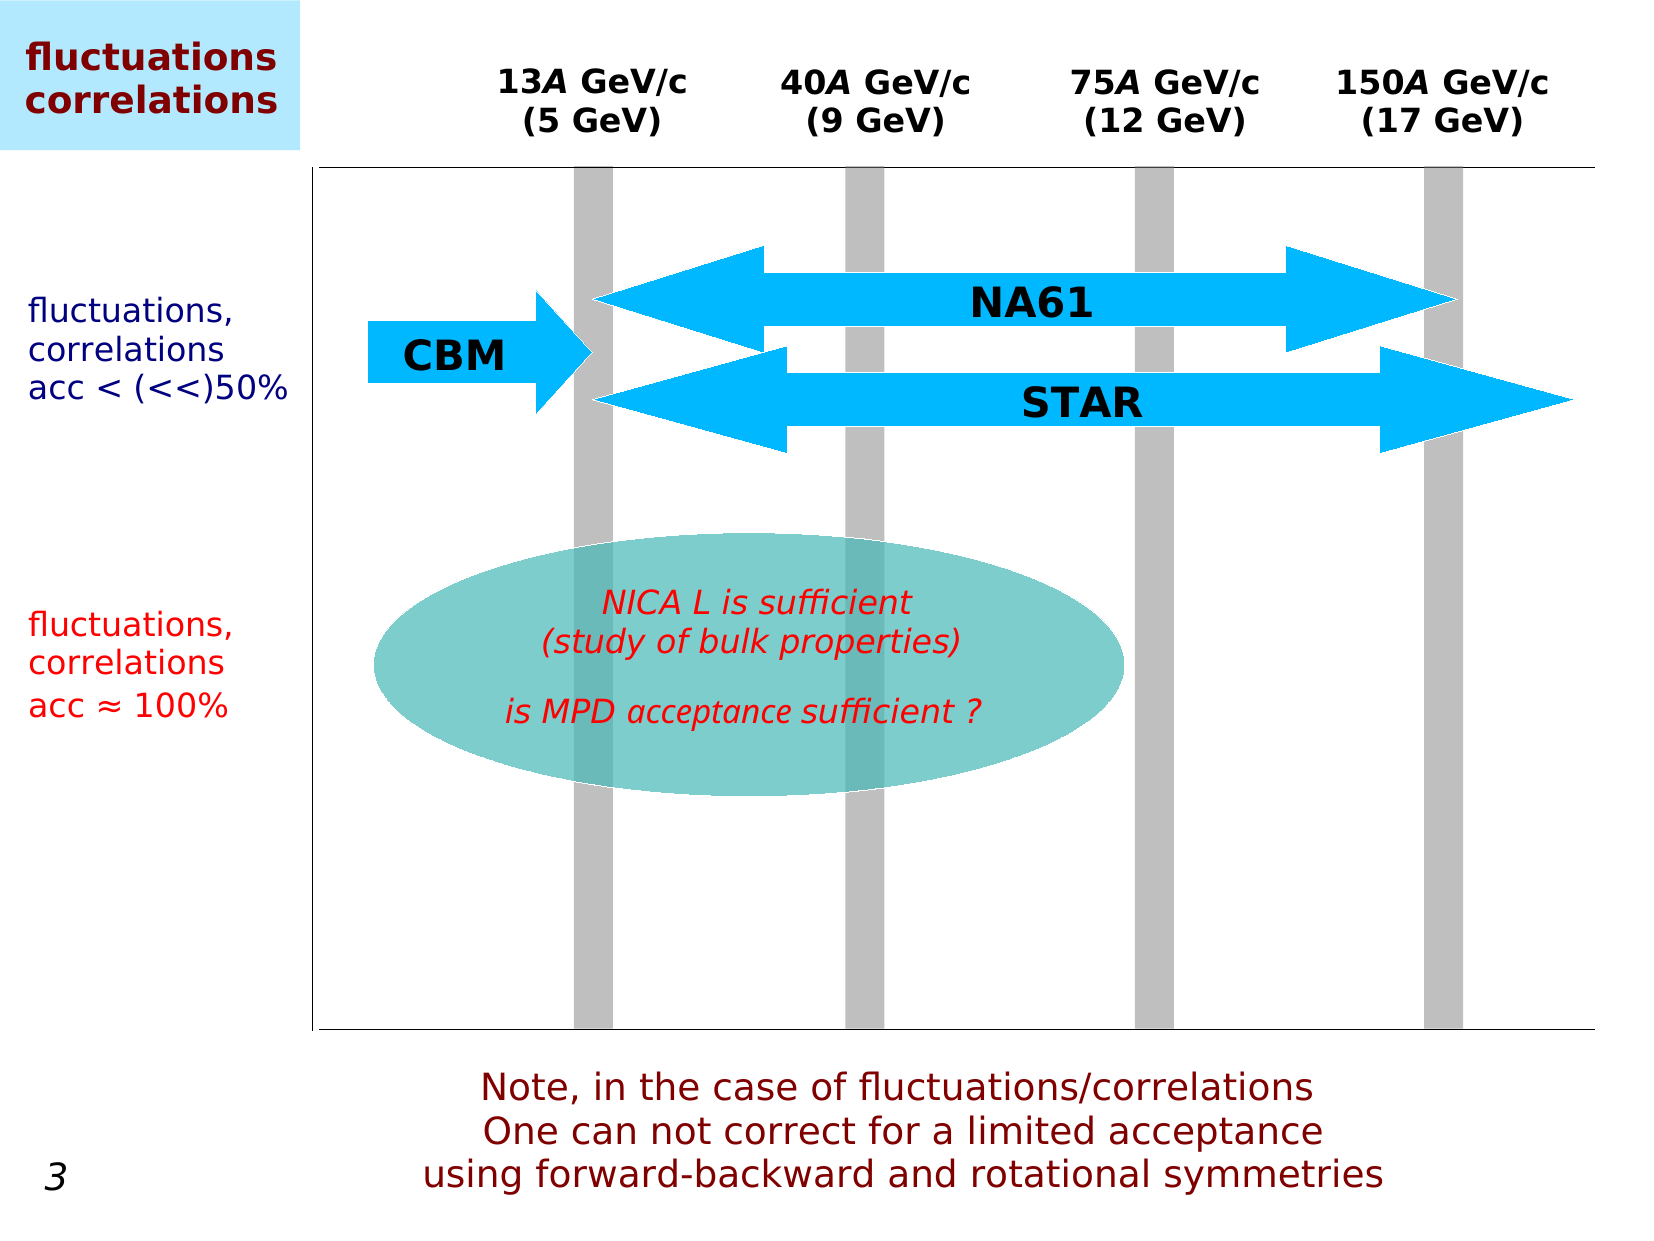

fluctuations
correlations
13A GeV/c
(5 GeV)
40A GeV/c
(9 GeV)
75A GeV/c
(12 GeV)
150A GeV/c
(17 GeV)
NA61
fluctuations,
correlations
acc < (<<)50%
CBM
STAR
NICA L is sufficient
(study of bulk properties)
fluctuations,
correlations
acc ≈ 100%
is MPD acceptance sufficient ?
Note, in the case of fluctuations/correlations
One can not correct for a limited acceptance
using forward-backward and rotational symmetries